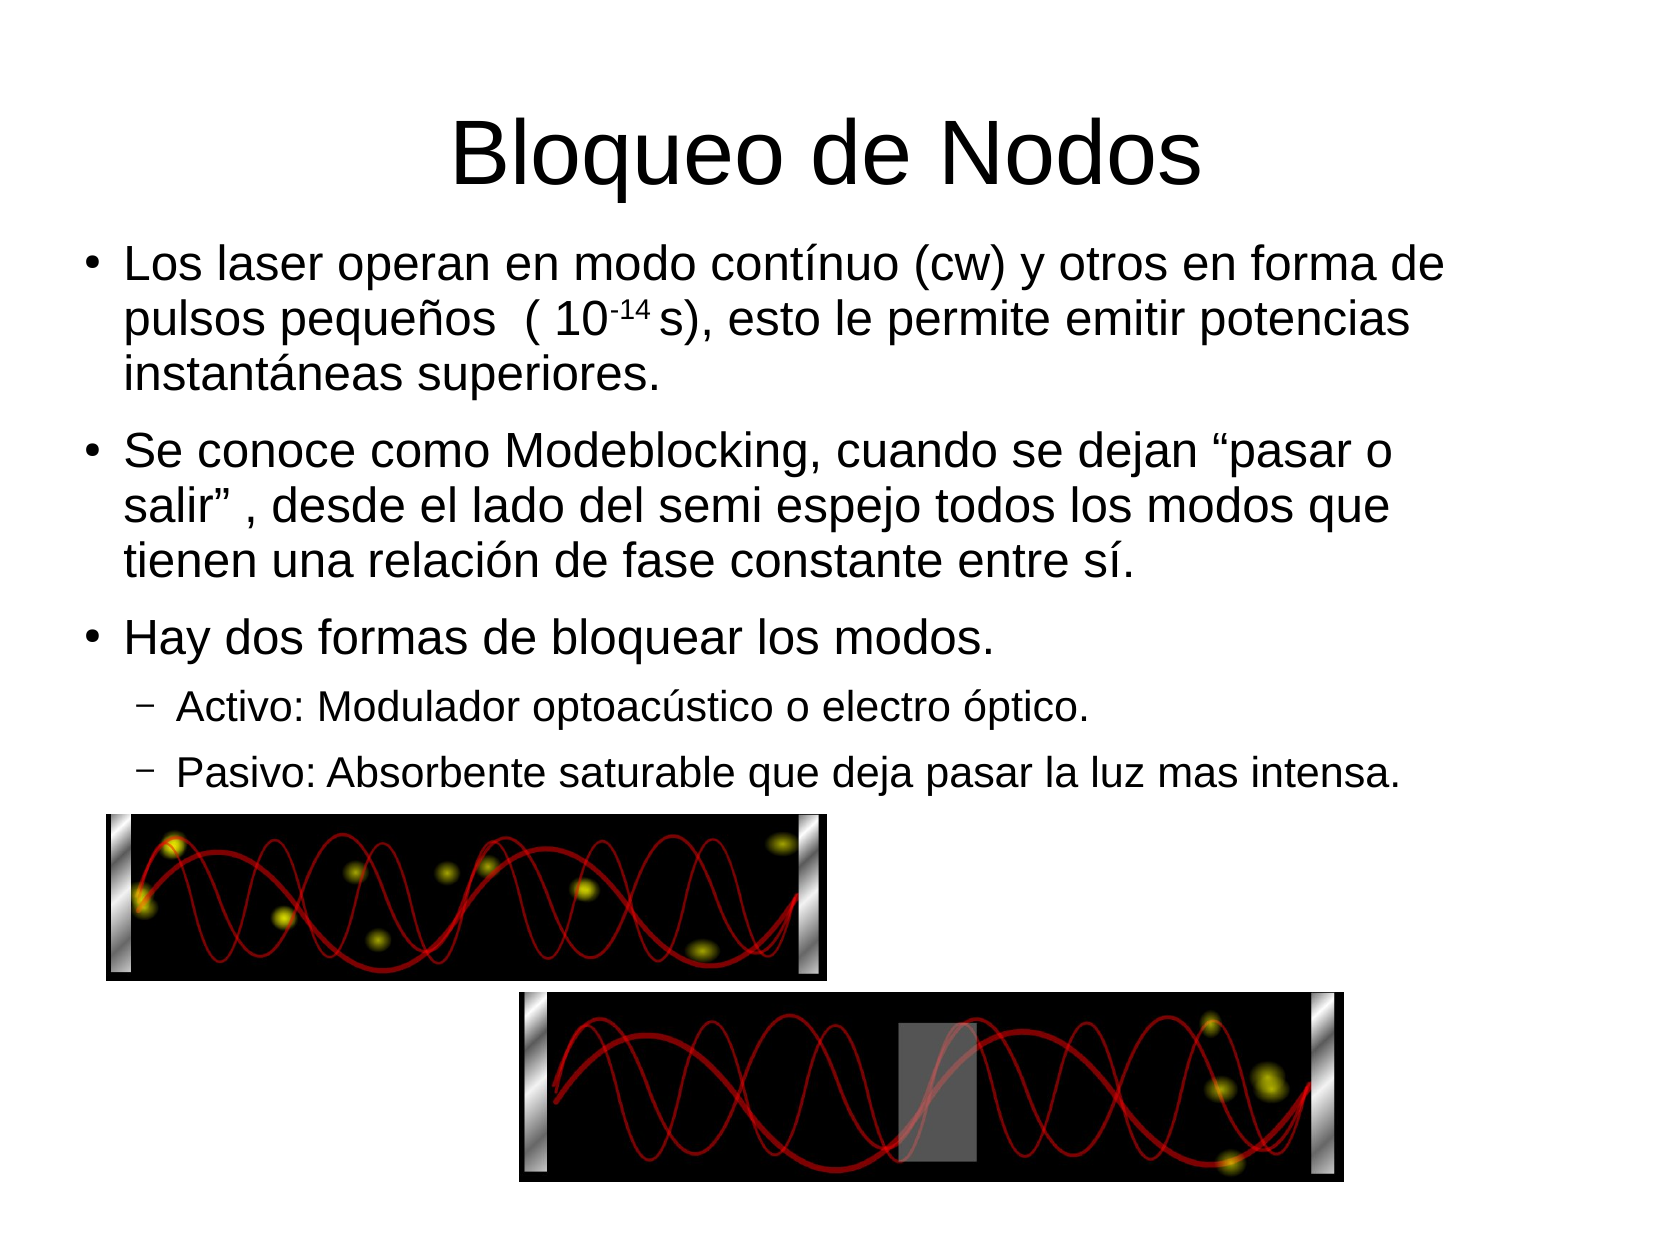

# Bloqueo de Nodos
Los laser operan en modo contínuo (cw) y otros en forma de pulsos pequeños ( 10-14 s), esto le permite emitir potencias instantáneas superiores.
Se conoce como Modeblocking, cuando se dejan “pasar o salir” , desde el lado del semi espejo todos los modos que tienen una relación de fase constante entre sí.
Hay dos formas de bloquear los modos.
Activo: Modulador optoacústico o electro óptico.
Pasivo: Absorbente saturable que deja pasar la luz mas intensa.